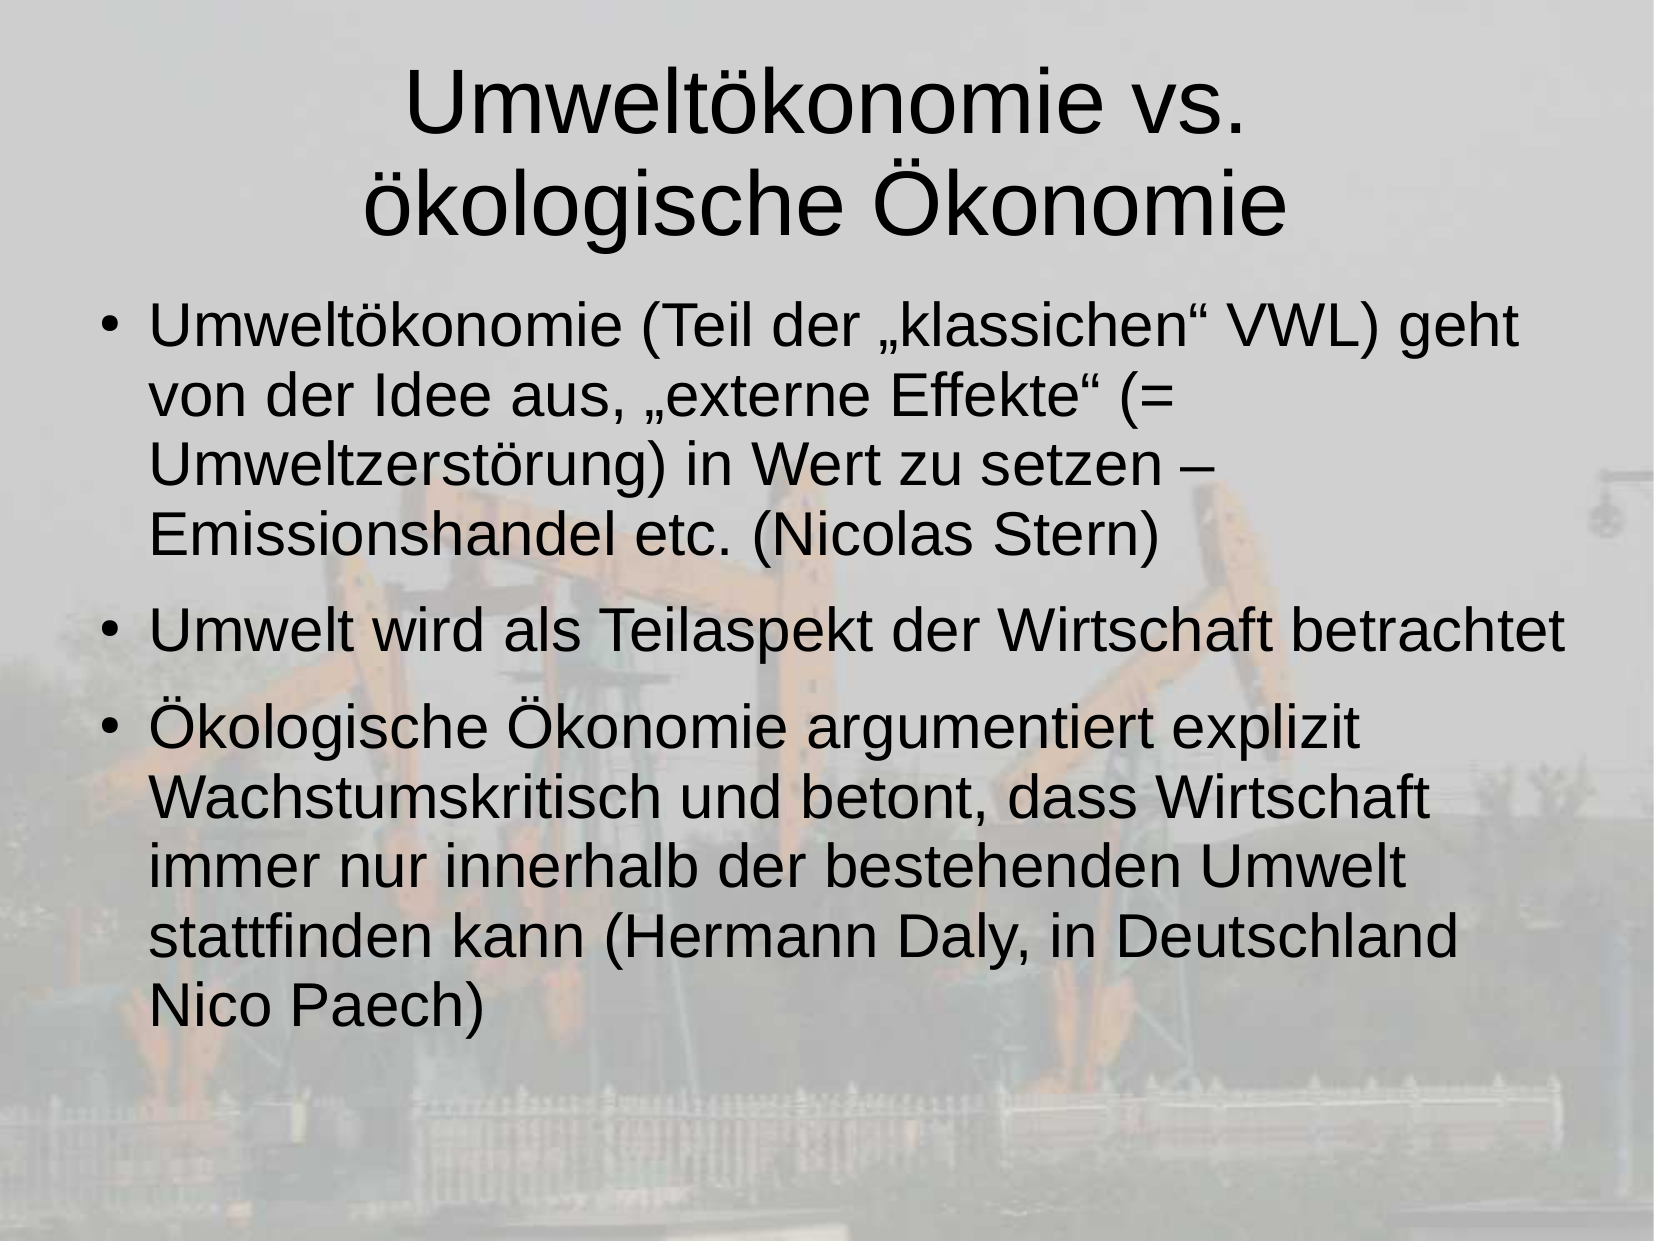

# Umweltökonomie vs. ökologische Ökonomie
Umweltökonomie (Teil der „klassichen“ VWL) geht von der Idee aus, „externe Effekte“ (= Umweltzerstörung) in Wert zu setzen – Emissionshandel etc. (Nicolas Stern)
Umwelt wird als Teilaspekt der Wirtschaft betrachtet
Ökologische Ökonomie argumentiert explizit Wachstumskritisch und betont, dass Wirtschaft immer nur innerhalb der bestehenden Umwelt stattfinden kann (Hermann Daly, in Deutschland Nico Paech)